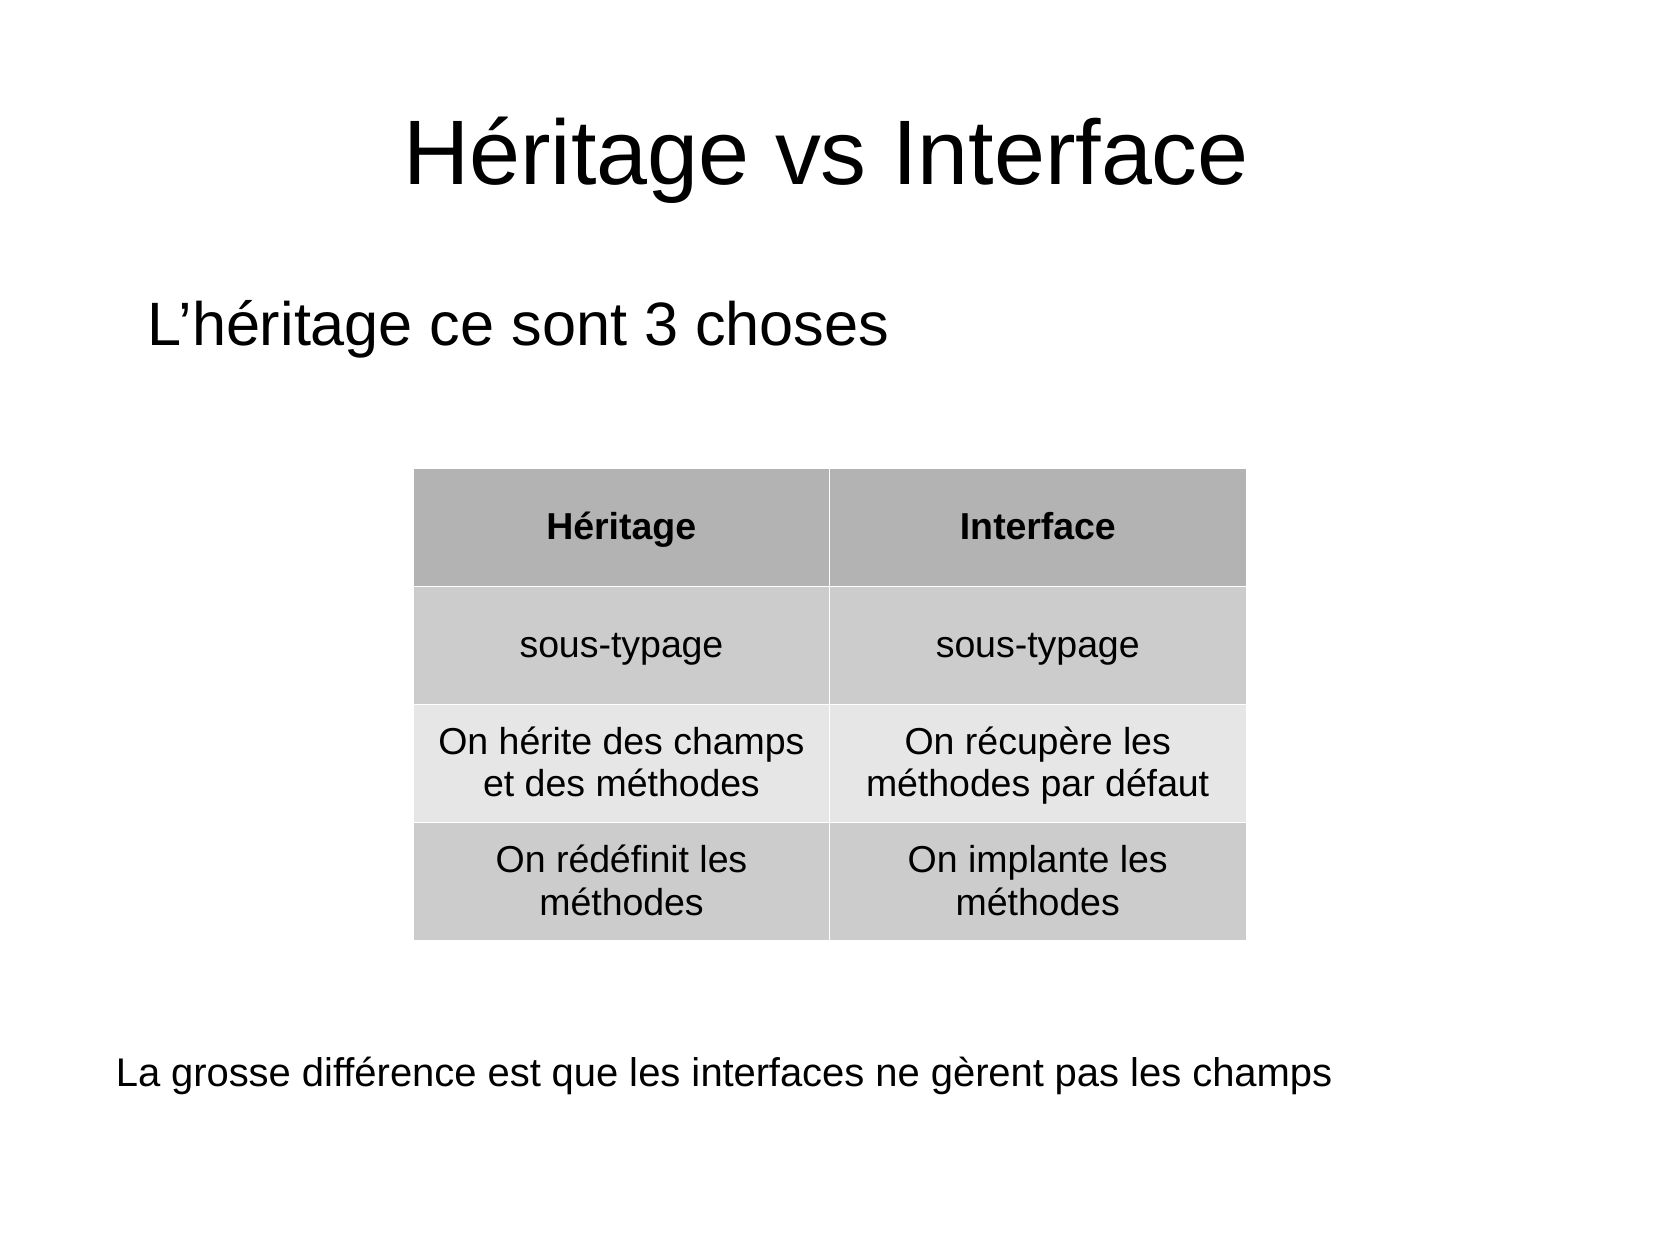

# Héritage vs Interface
L’héritage ce sont 3 choses
| Héritage | Interface |
| --- | --- |
| sous-typage | sous-typage |
| On hérite des champs et des méthodes | On récupère les méthodes par défaut |
| On rédéfinit les méthodes | On implante les méthodes |
La grosse différence est que les interfaces ne gèrent pas les champs